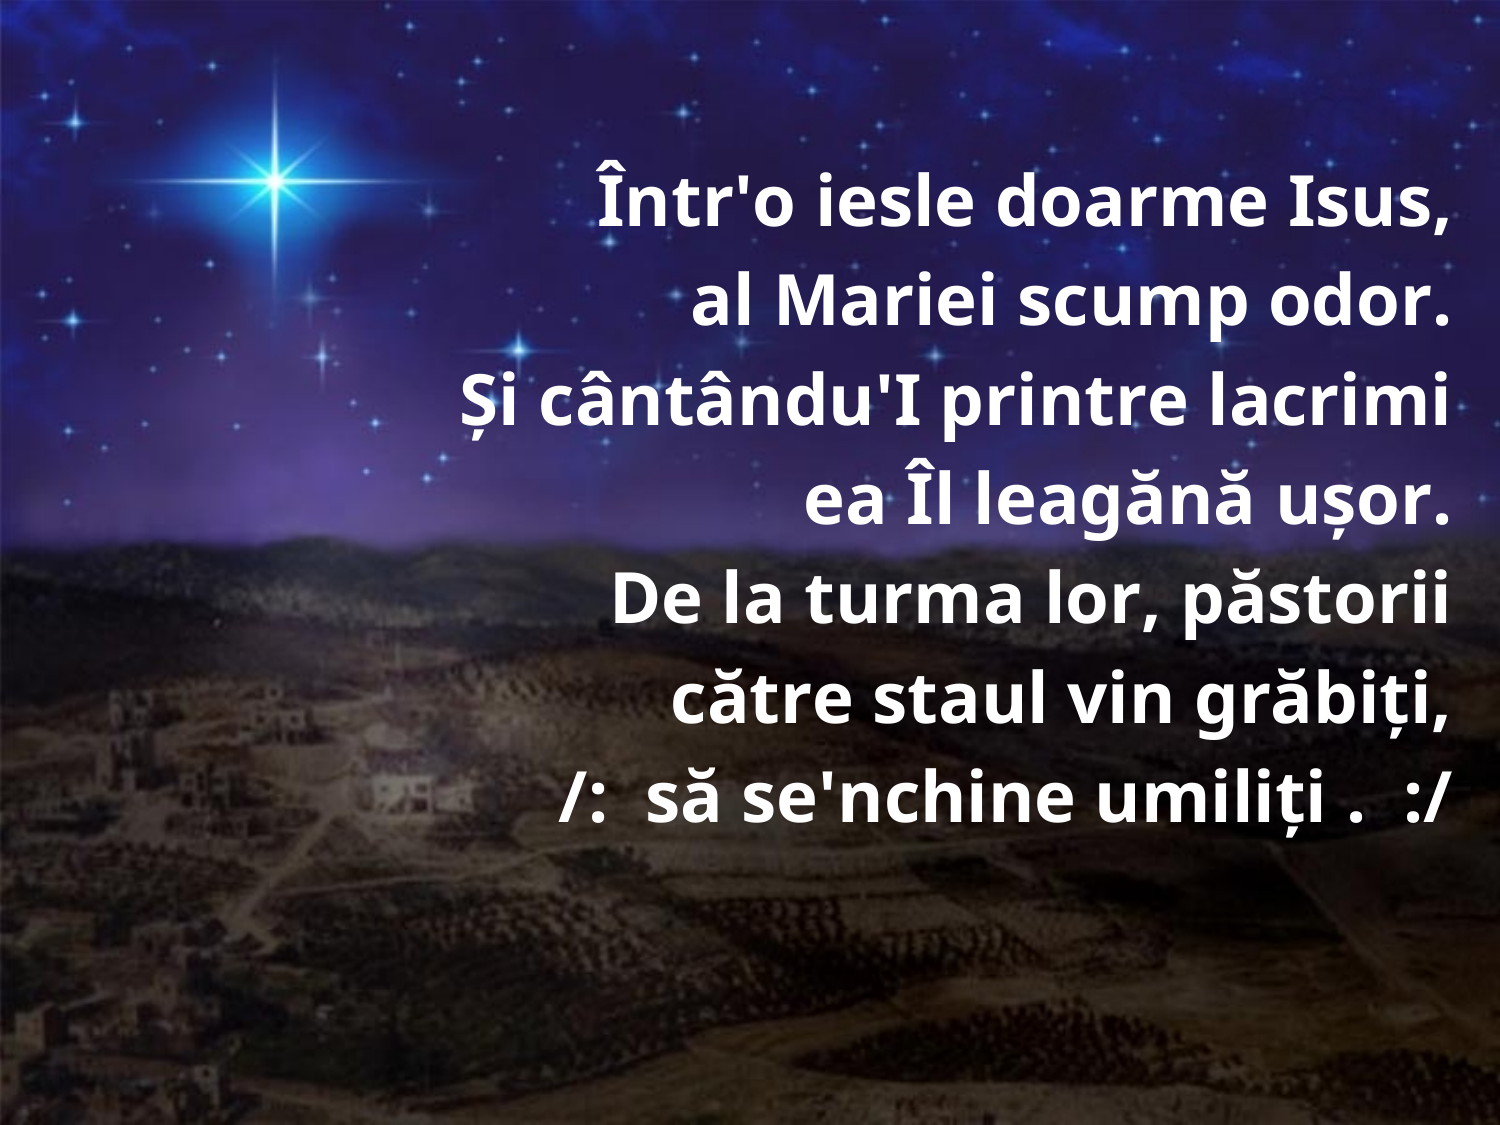

# Într'o iesle doarme Isus,
al Mariei scump odor.
Şi cântându'I printre lacrimi
ea Îl leagănă uşor.
De la turma lor, păstorii
către staul vin grăbiţi,
 /: să se'nchine umiliţi . :/